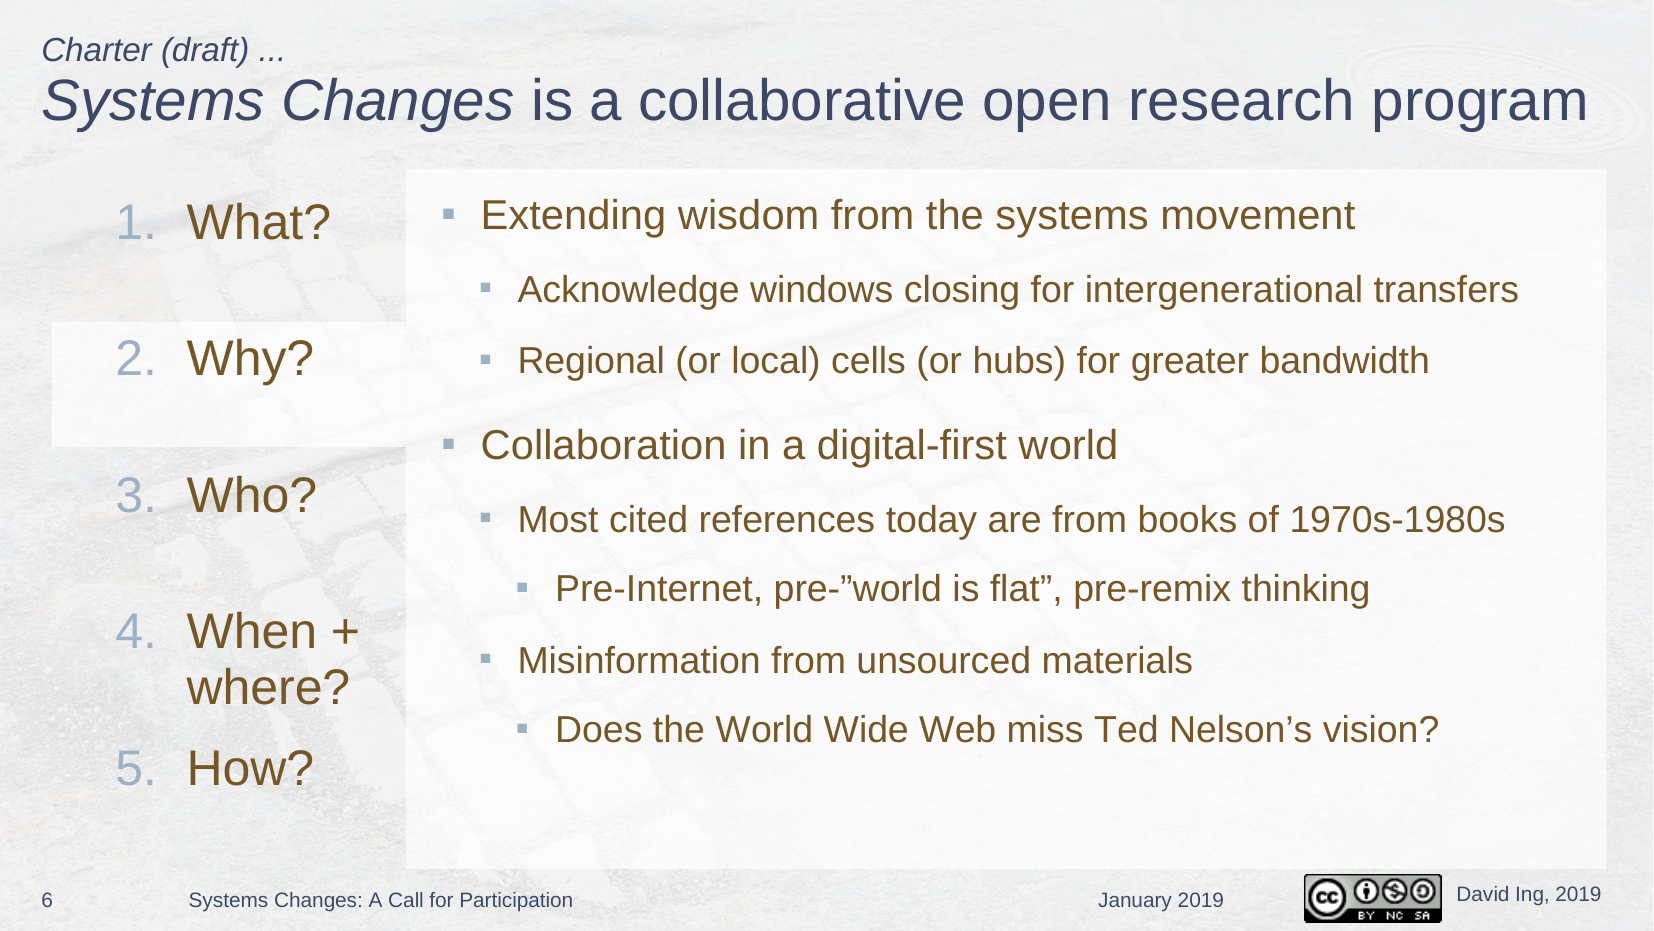

# Charter (draft) ... Systems Changes is a collaborative open research program
Extending wisdom from the systems movement
Acknowledge windows closing for intergenerational transfers
Regional (or local) cells (or hubs) for greater bandwidth
Collaboration in a digital-first world
Most cited references today are from books of 1970s-1980s
Pre-Internet, pre-”world is flat”, pre-remix thinking
Misinformation from unsourced materials
Does the World Wide Web miss Ted Nelson’s vision​?
| 1. | What? |
| --- | --- |
| 2. | Why? |
| 3. | Who? |
| 4. | When + where? |
| 5. | How? |
Systems Changes: A Call for Participation
January 2019